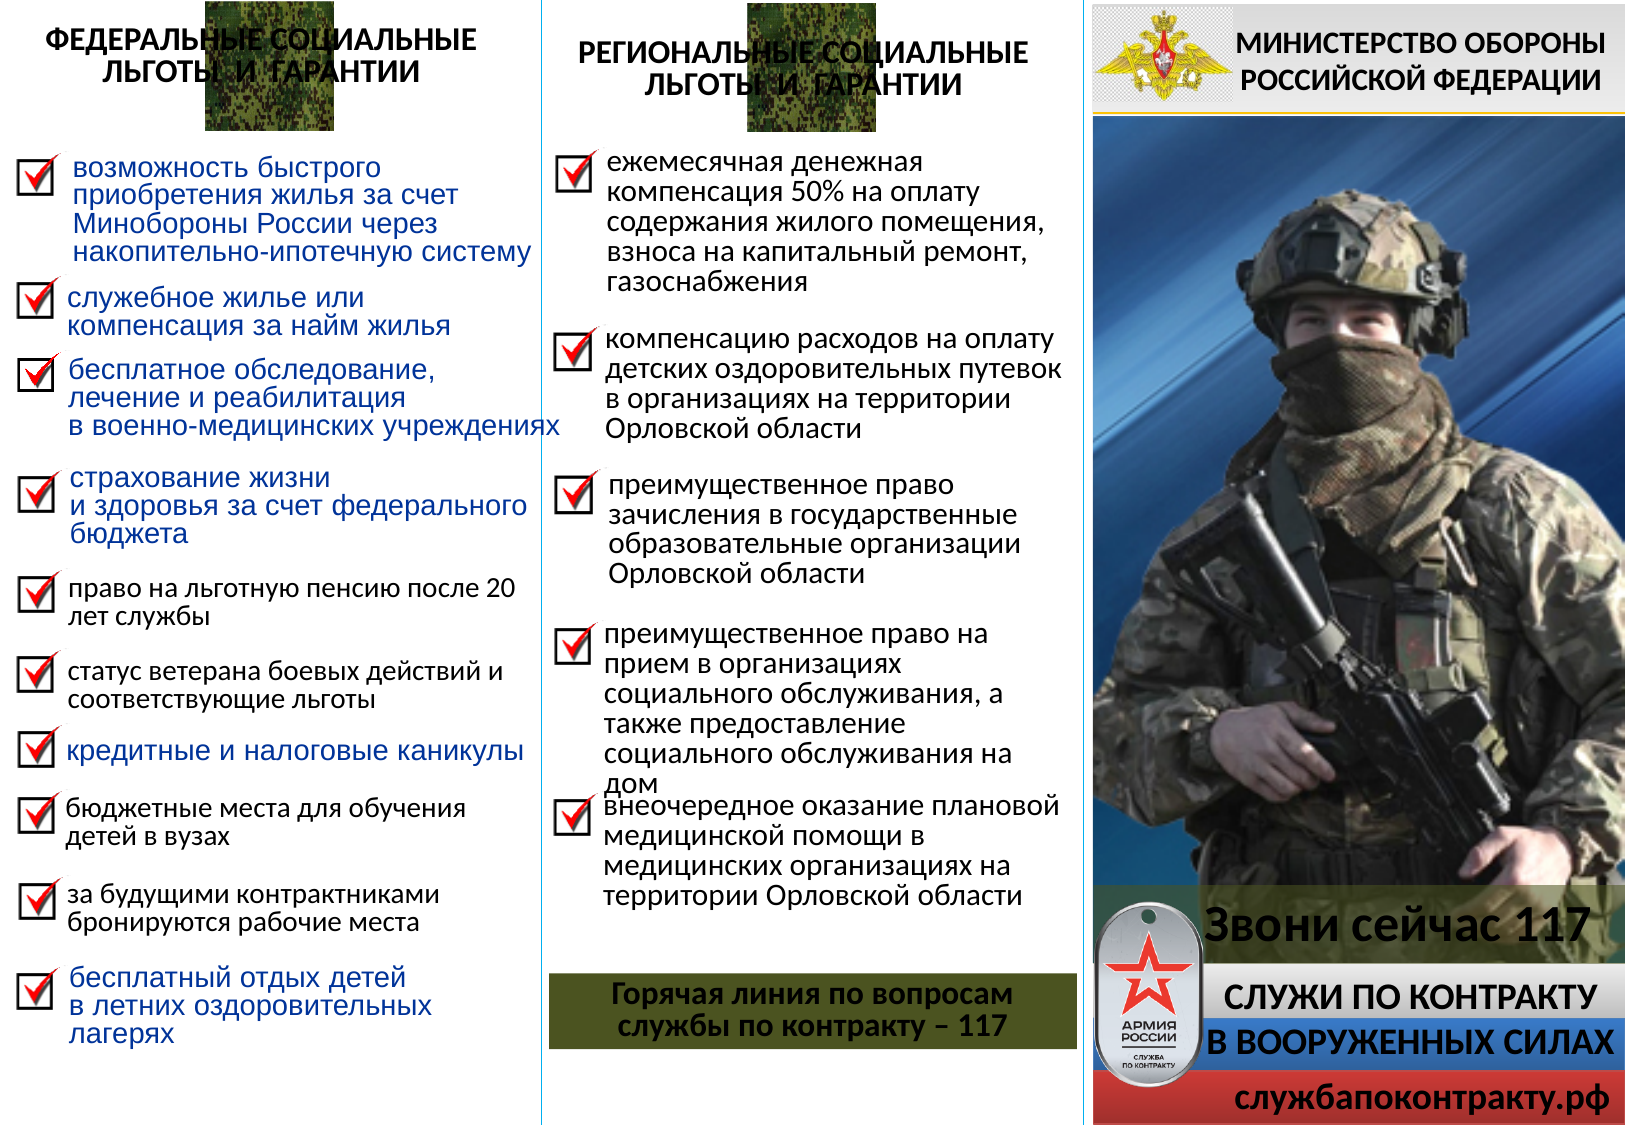

МИНИСТЕРСТВО ОБОРОНЫ
РОССИЙСКОЙ ФЕДЕРАЦИИ
ФЕДЕРАЛЬНЫЕ СОЦИАЛЬНЫЕ
ЛЬГОТЫ И ГАРАНТИИ
РЕГИОНАЛЬНЫЕ СОЦИАЛЬНЫЕ
ЛЬГОТЫ И ГАРАНТИИ
ежемесячная денежная компенсация 50% на оплату содержания жилого помещения, взноса на капитальный ремонт, газоснабжения
кредитные и налоговые каникулы
возможность быстрого приобретения жилья за счет Минобороны России через накопительно-ипотечную систему
служебное жилье или компенсация за найм жилья
компенсацию расходов на оплату детских оздоровительных путевок в организациях на территории Орловской области
бесплатный отдых детей
в летних оздоровительных лагерях
бесплатное обследование,
лечение и реабилитация
в военно-медицинских учреждениях
страхование жизни
и здоровья за счет федерального бюджета
преимущественное право зачисления в государственные образовательные организации Орловской области
право на льготную пенсию после 20 лет службы
преимущественное право на прием в организациях социального обслуживания, а также предоставление социального обслуживания на дом
статус ветерана боевых действий и соответствующие льготы
внеочередное оказание плановой медицинской помощи в медицинских организациях на территории Орловской области
бюджетные места для обучения детей в вузах
за будущими контрактниками бронируются рабочие места
Звони сейчас 117
СЛУЖИ ПО КОНТРАКТУ
В ВООРУЖЕННЫХ СИЛАХ
Горячая линия по вопросам службы по контракту – 117
службапоконтракту.рф